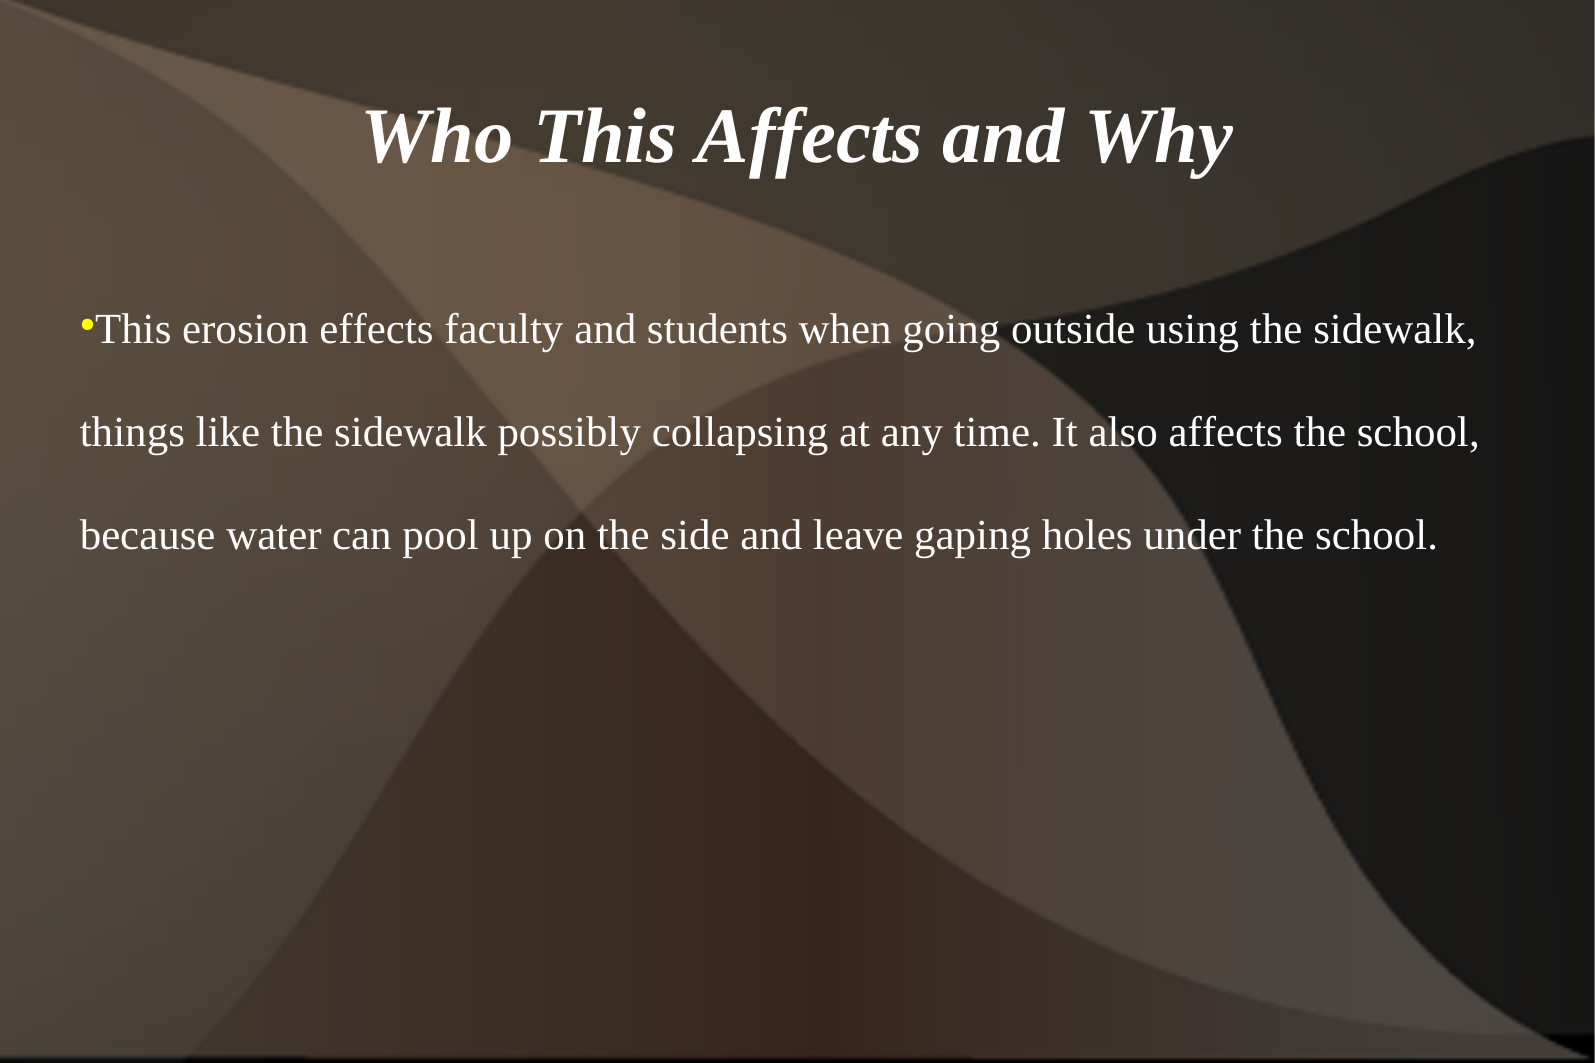

# Who This Affects and Why
This erosion effects faculty and students when going outside using the sidewalk, things like the sidewalk possibly collapsing at any time. It also affects the school, because water can pool up on the side and leave gaping holes under the school.